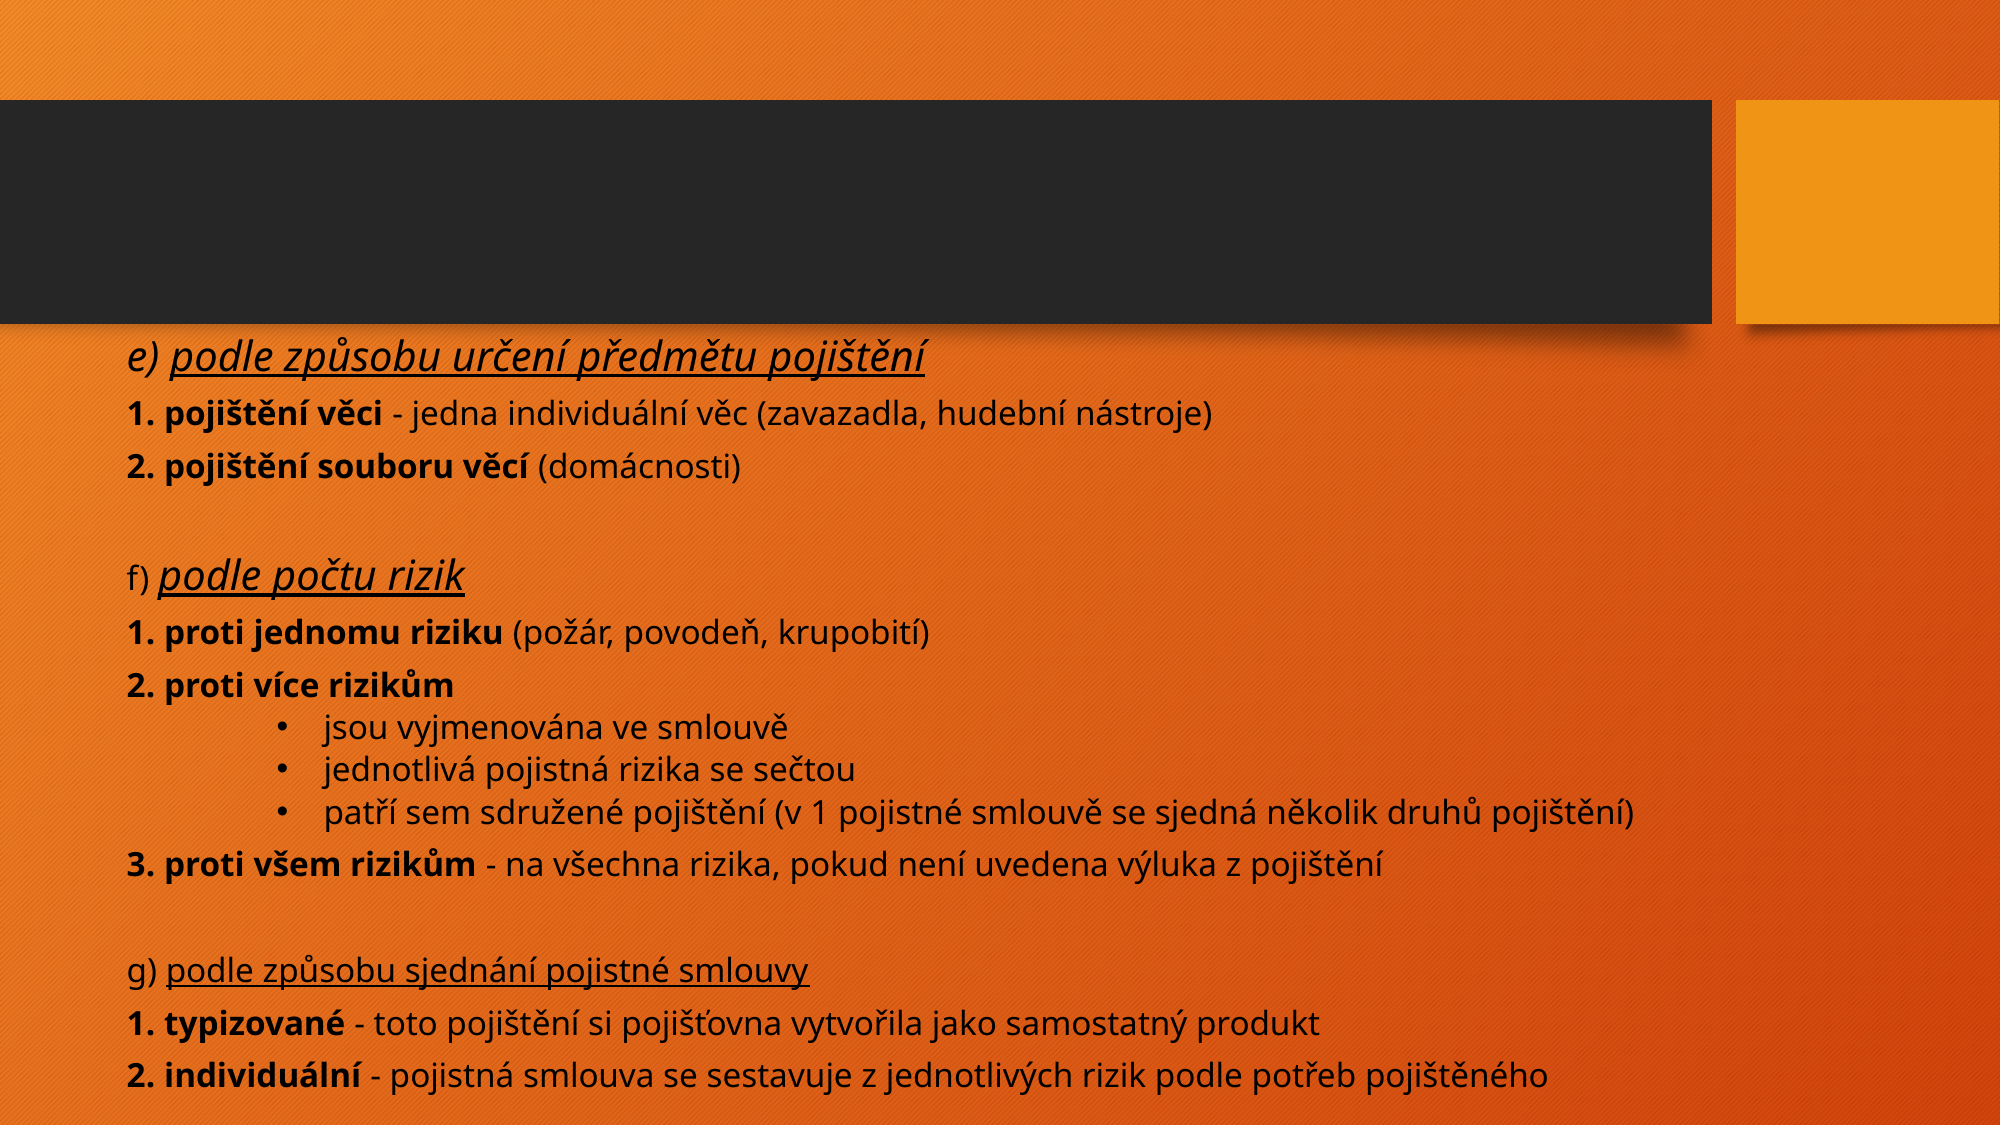

#
e) podle způsobu určení předmětu pojištění
pojištění věci - jedna individuální věc (zavazadla, hudební nástroje)
pojištění souboru věcí (domácnosti)
f) podle počtu rizik
proti jednomu riziku (požár, povodeň, krupobití)
proti více rizikům
jsou vyjmenována ve smlouvě
jednotlivá pojistná rizika se sečtou
patří sem sdružené pojištění (v 1 pojistné smlouvě se sjedná několik druhů pojištění)
proti všem rizikům - na všechna rizika, pokud není uvedena výluka z pojištění
g) podle způsobu sjednání pojistné smlouvy
typizované - toto pojištění si pojišťovna vytvořila jako samostatný produkt
individuální - pojistná smlouva se sestavuje z jednotlivých rizik podle potřeb pojištěného